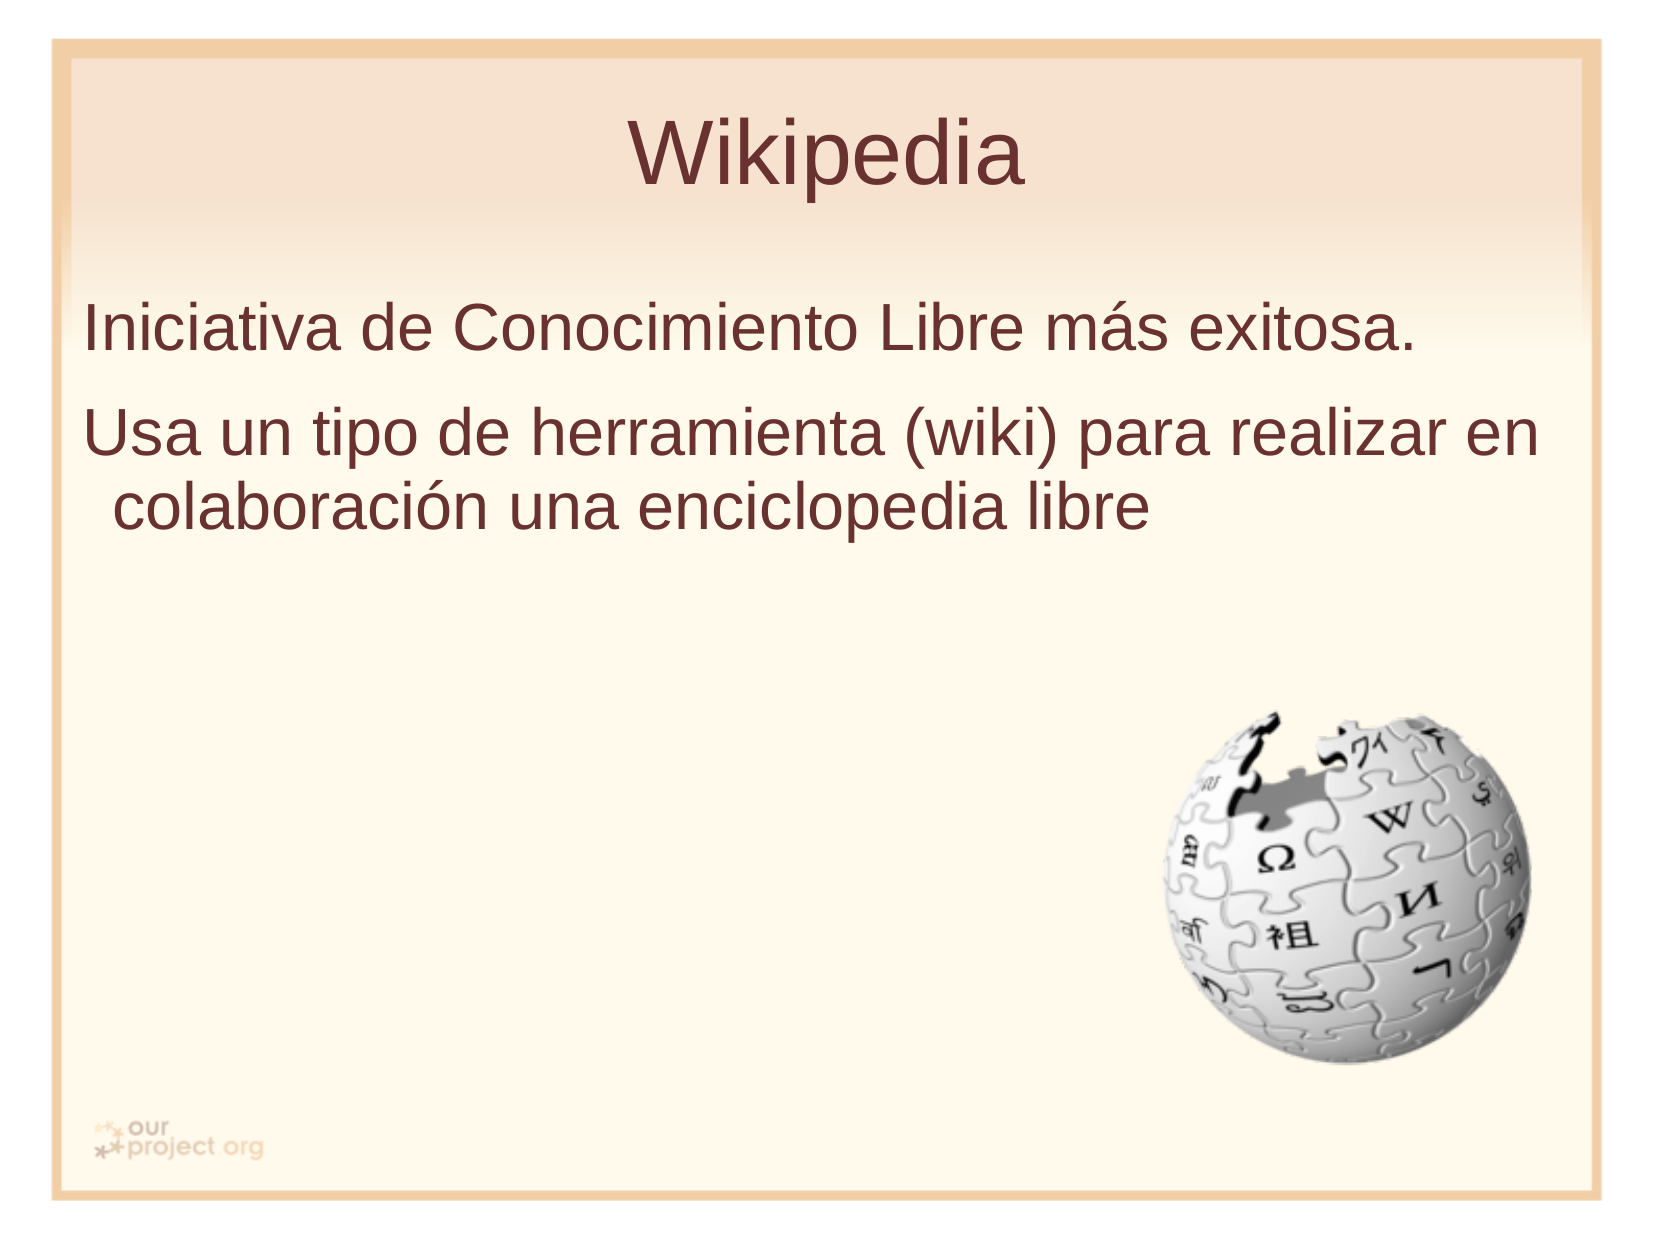

# Wikipedia
Iniciativa de Conocimiento Libre más exitosa.
Usa un tipo de herramienta (wiki) para realizar en colaboración una enciclopedia libre